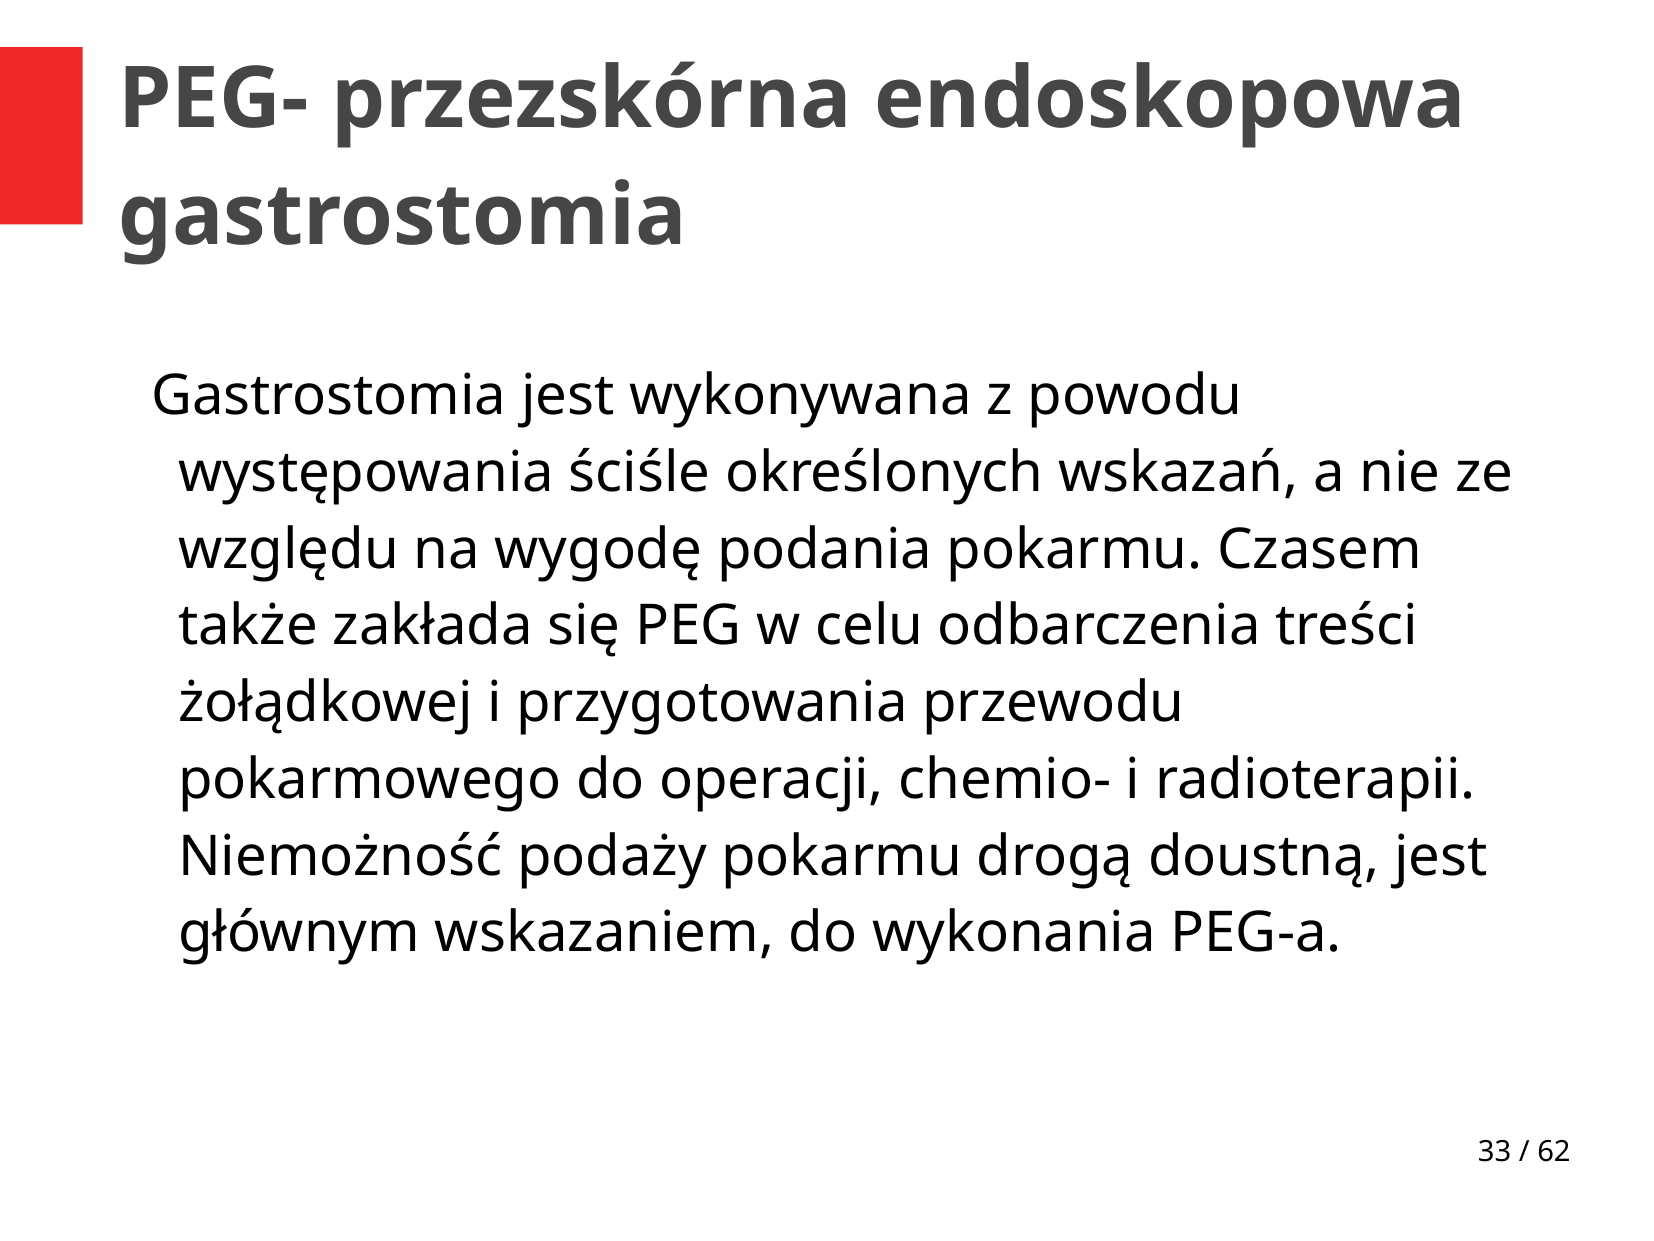

# PEG- przezskórna endoskopowa gastrostomia
 Gastrostomia jest wykonywana z powodu występowania ściśle określonych wskazań, a nie ze względu na wygodę podania pokarmu. Czasem także zakłada się PEG w celu odbarczenia treści żołądkowej i przygotowania przewodu pokarmowego do operacji, chemio- i radioterapii. Niemożność podaży pokarmu drogą doustną, jest głównym wskazaniem, do wykonania PEG-a.
33